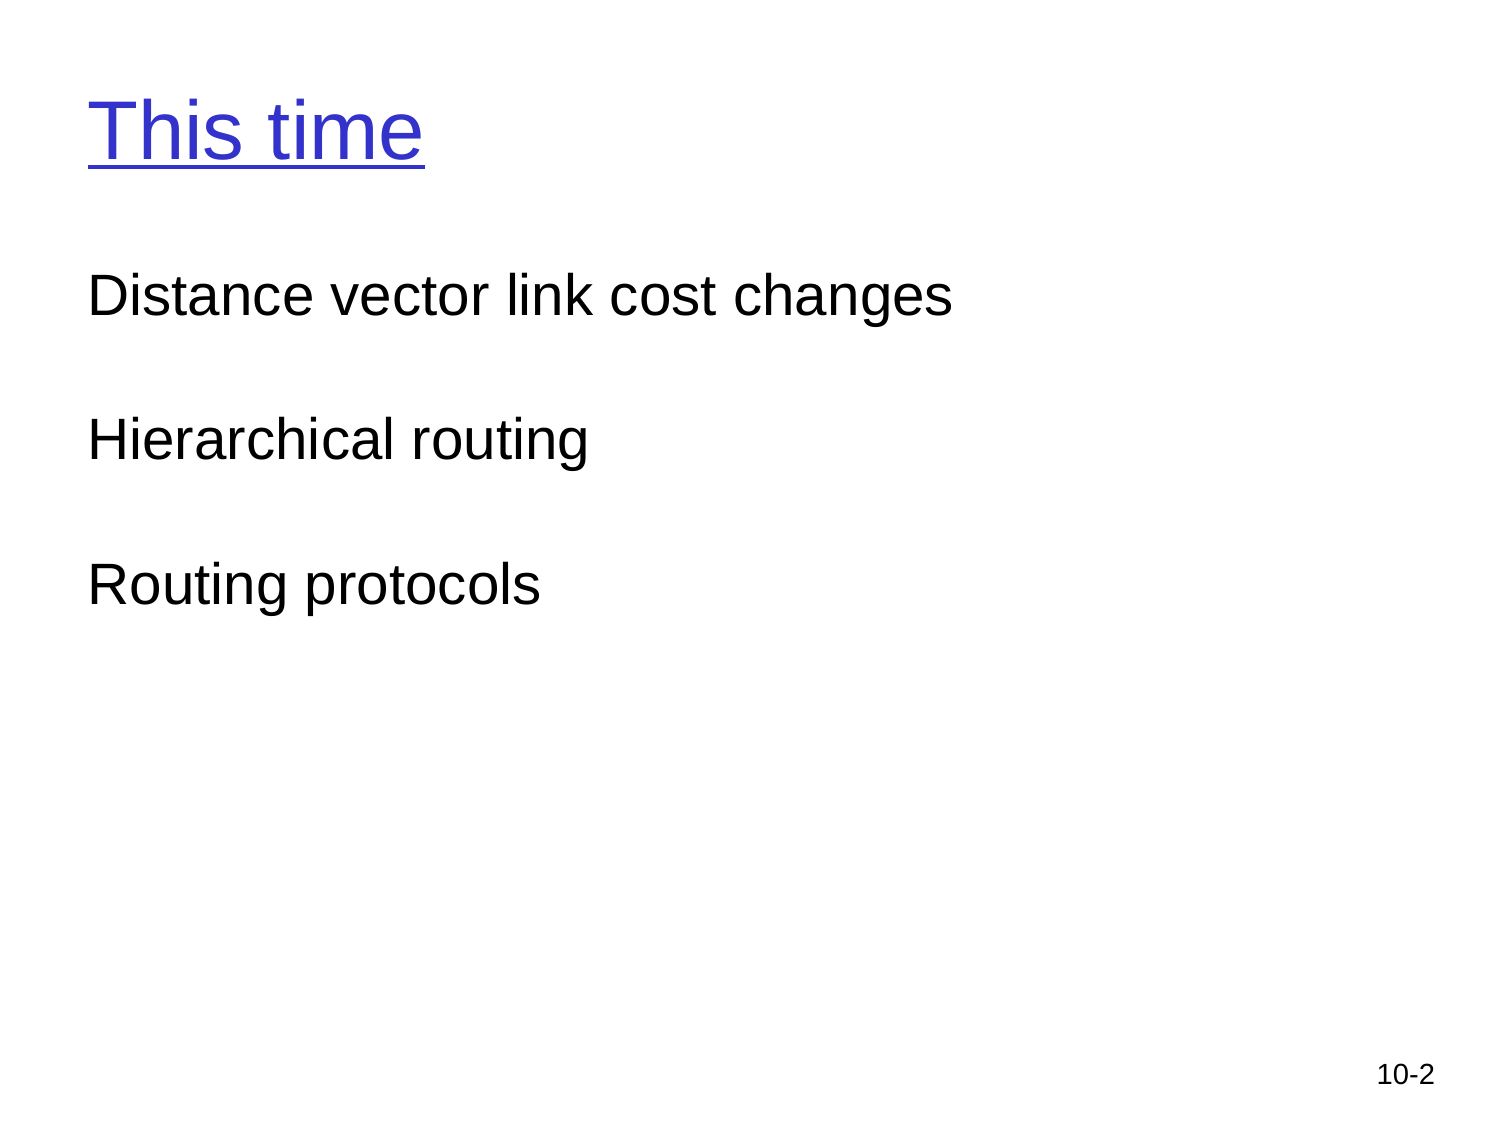

# This time
Distance vector link cost changes
Hierarchical routing
Routing protocols
2